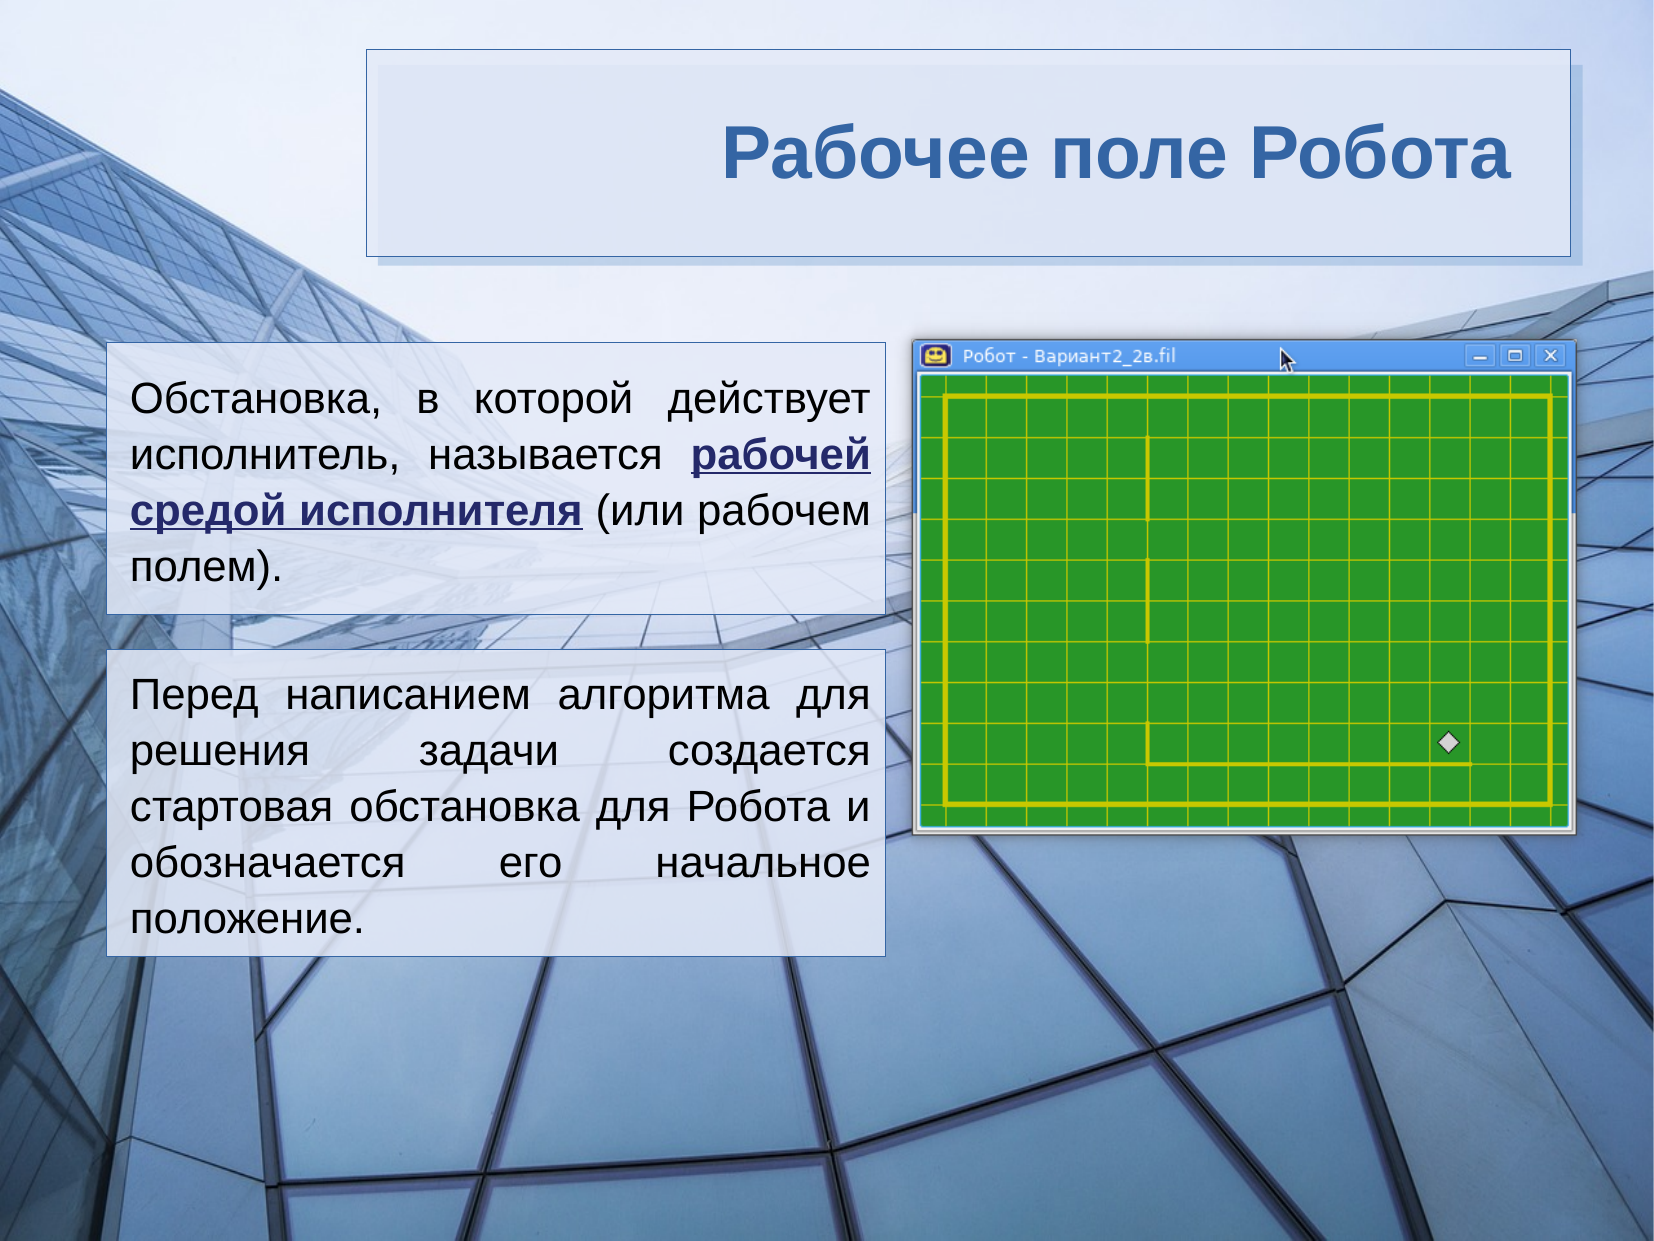

# Рабочее поле Робота
Обстановка, в которой действует исполнитель, называется рабочей средой исполнителя (или рабочем полем).
Перед написанием алгоритма для решения задачи создается стартовая обстановка для Робота и обозначается его начальное положение.